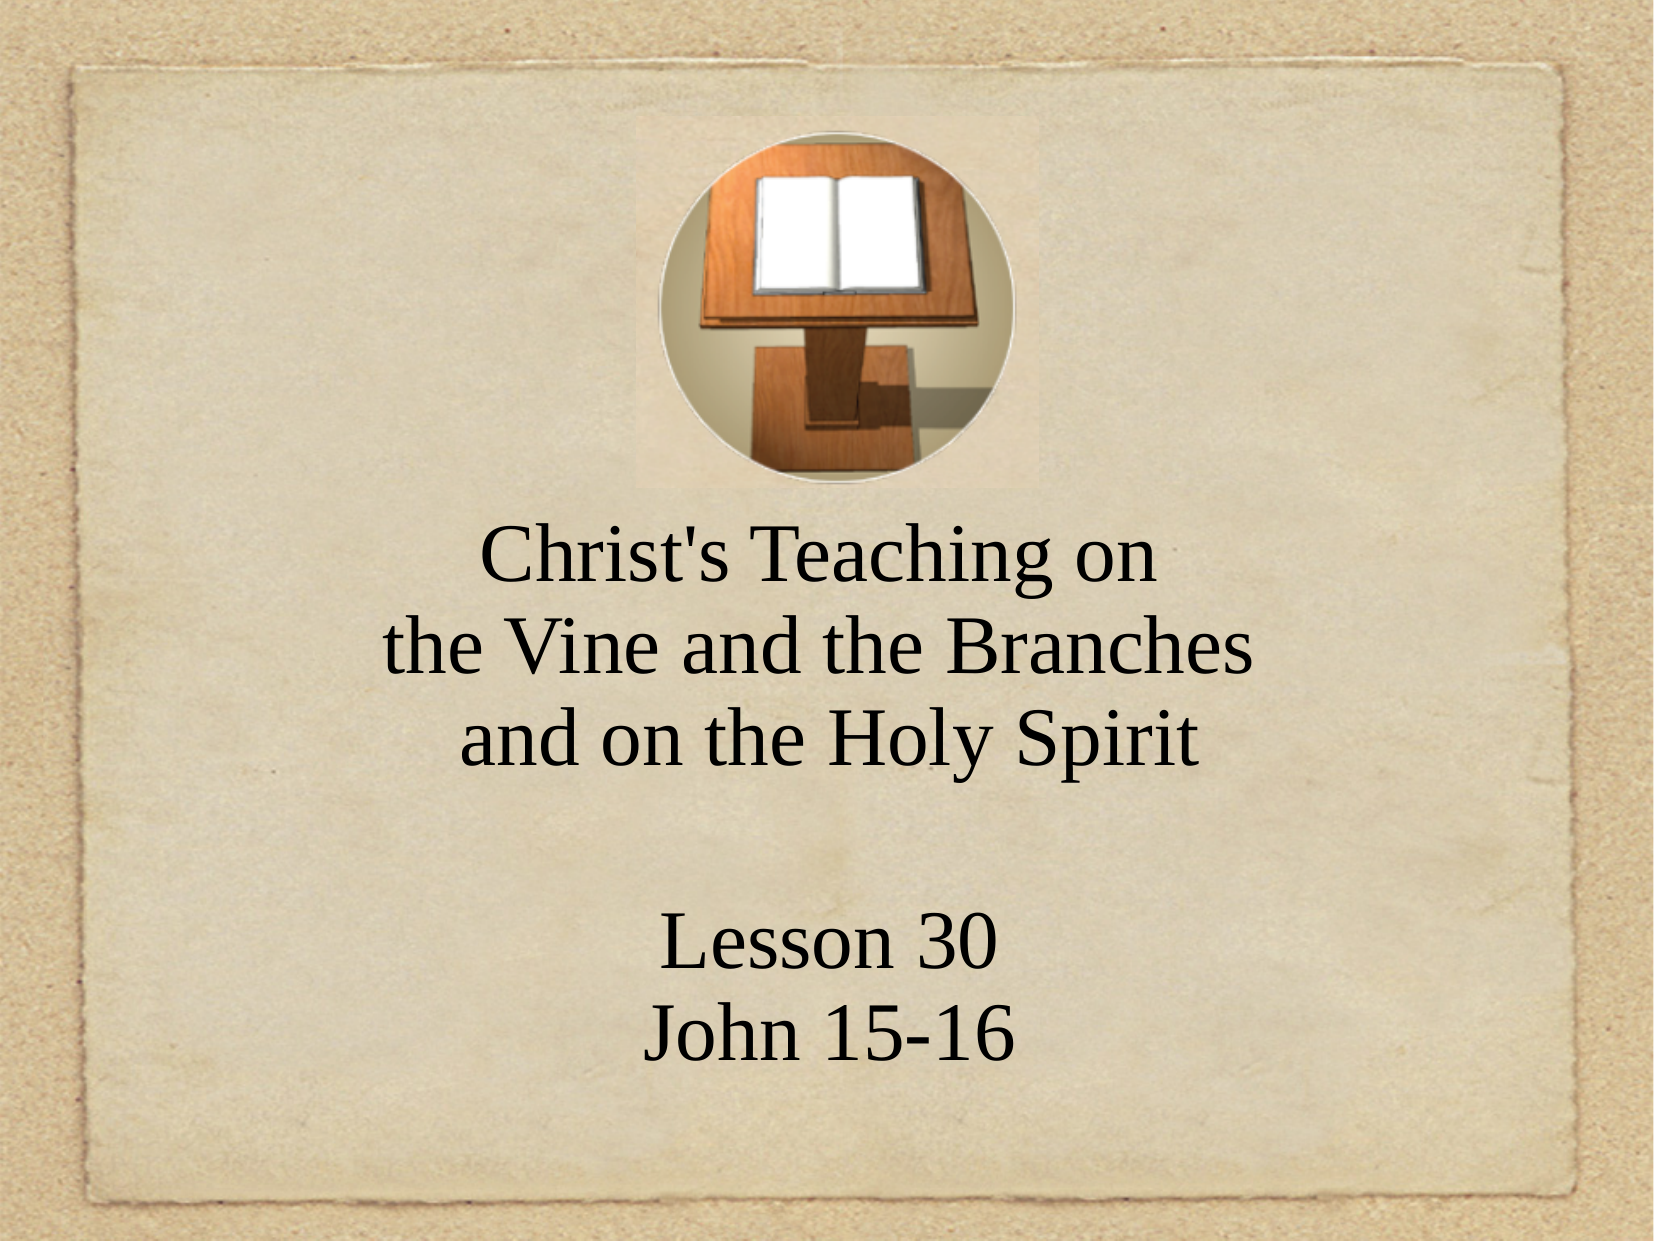

#
Christ's Teaching on
the Vine and the Branches
and on the Holy Spirit
Lesson 30
John 15-16